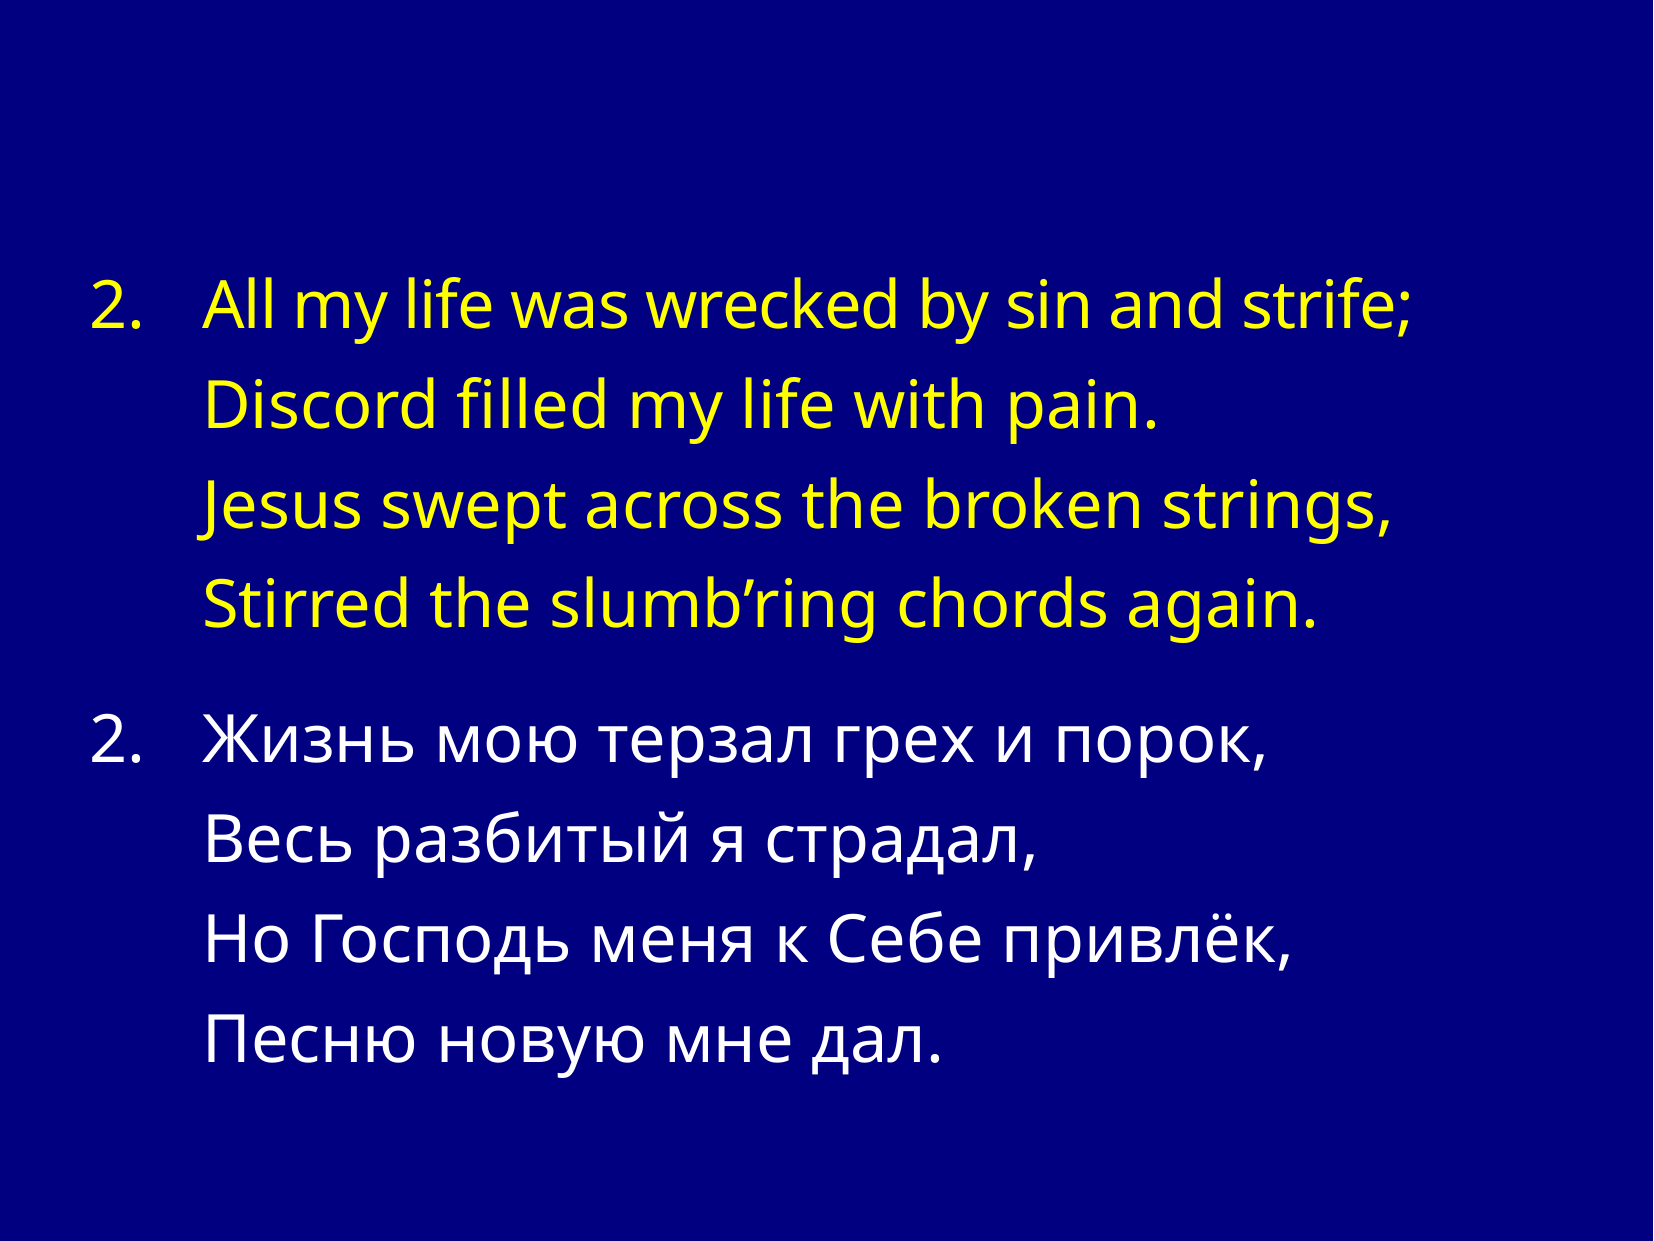

2.	All my life was wrecked by sin and strife;
	Discord filled my life with pain.
	Jesus swept across the broken strings,
	Stirred the slumb’ring chords again.
2.	Жизнь мою терзал грех и порок,
	Весь разбитый я страдал,
	Но Господь меня к Себе привлёк,
	Песню новую мне дал.